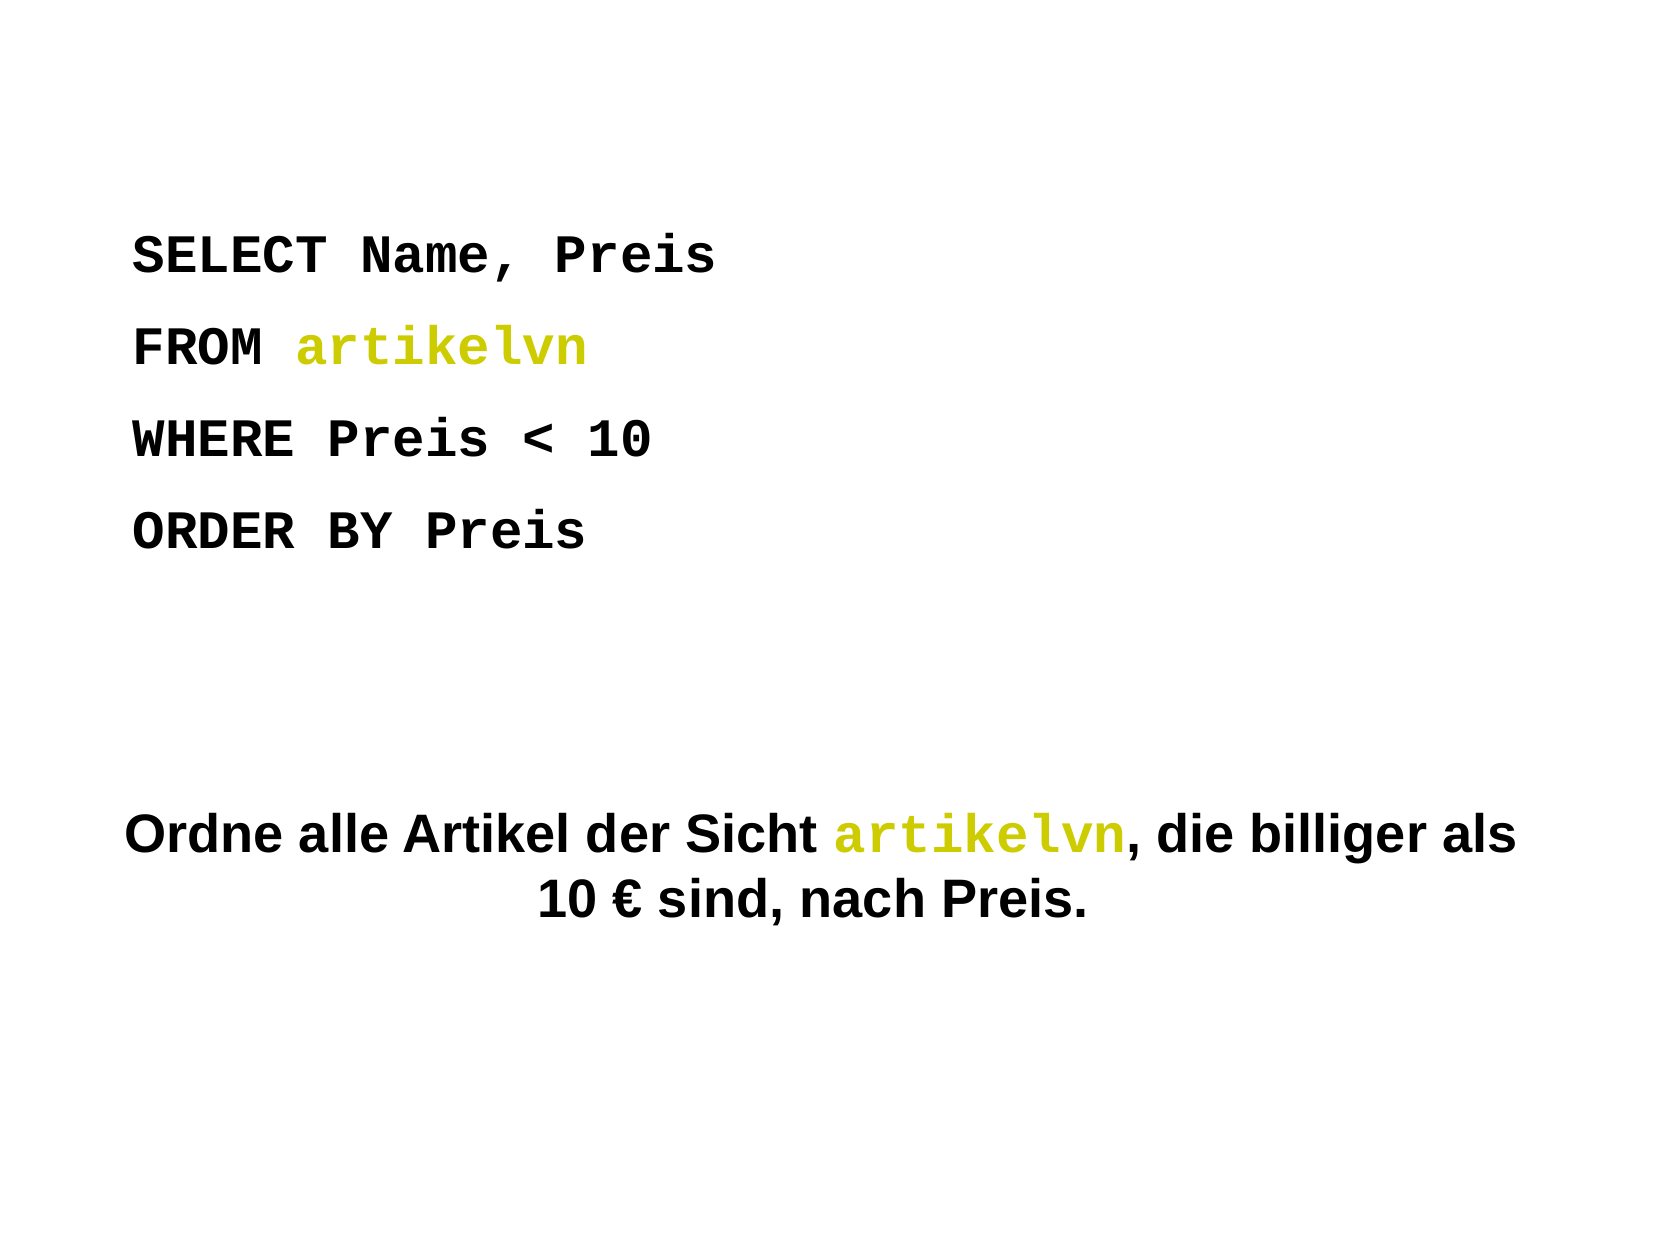

SELECT Name, Preis
FROM artikelvn
WHERE Preis < 10
ORDER BY Preis
# Ordne alle Artikel der Sicht artikelvn, die billiger als 10 € sind, nach Preis.